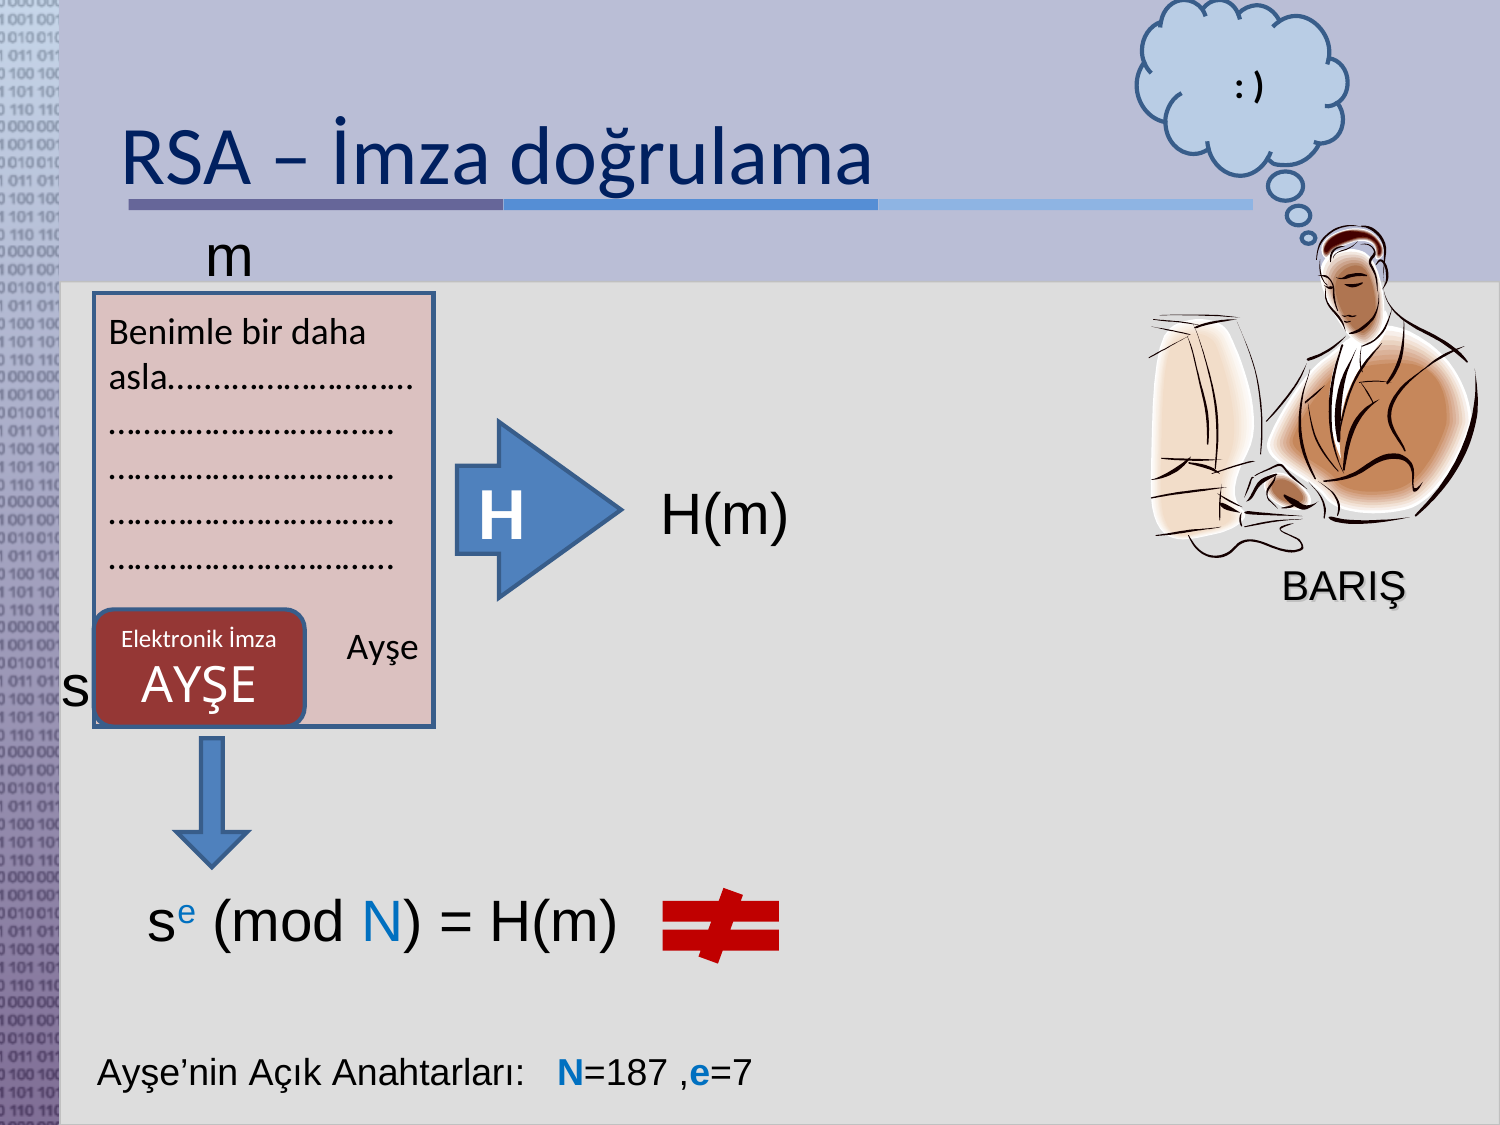

: )
RSA – İmza doğrulama
m
Benimle bir daha asla…....………………… ……………………………………………………………………………………………………………………………
Ayşe
H
H(m)
BARIŞ
Elektronik İmza
AYŞE
s
se (mod N) = H(m)
Ayşe’nin Açık Anahtarları: N=187 ,e=7